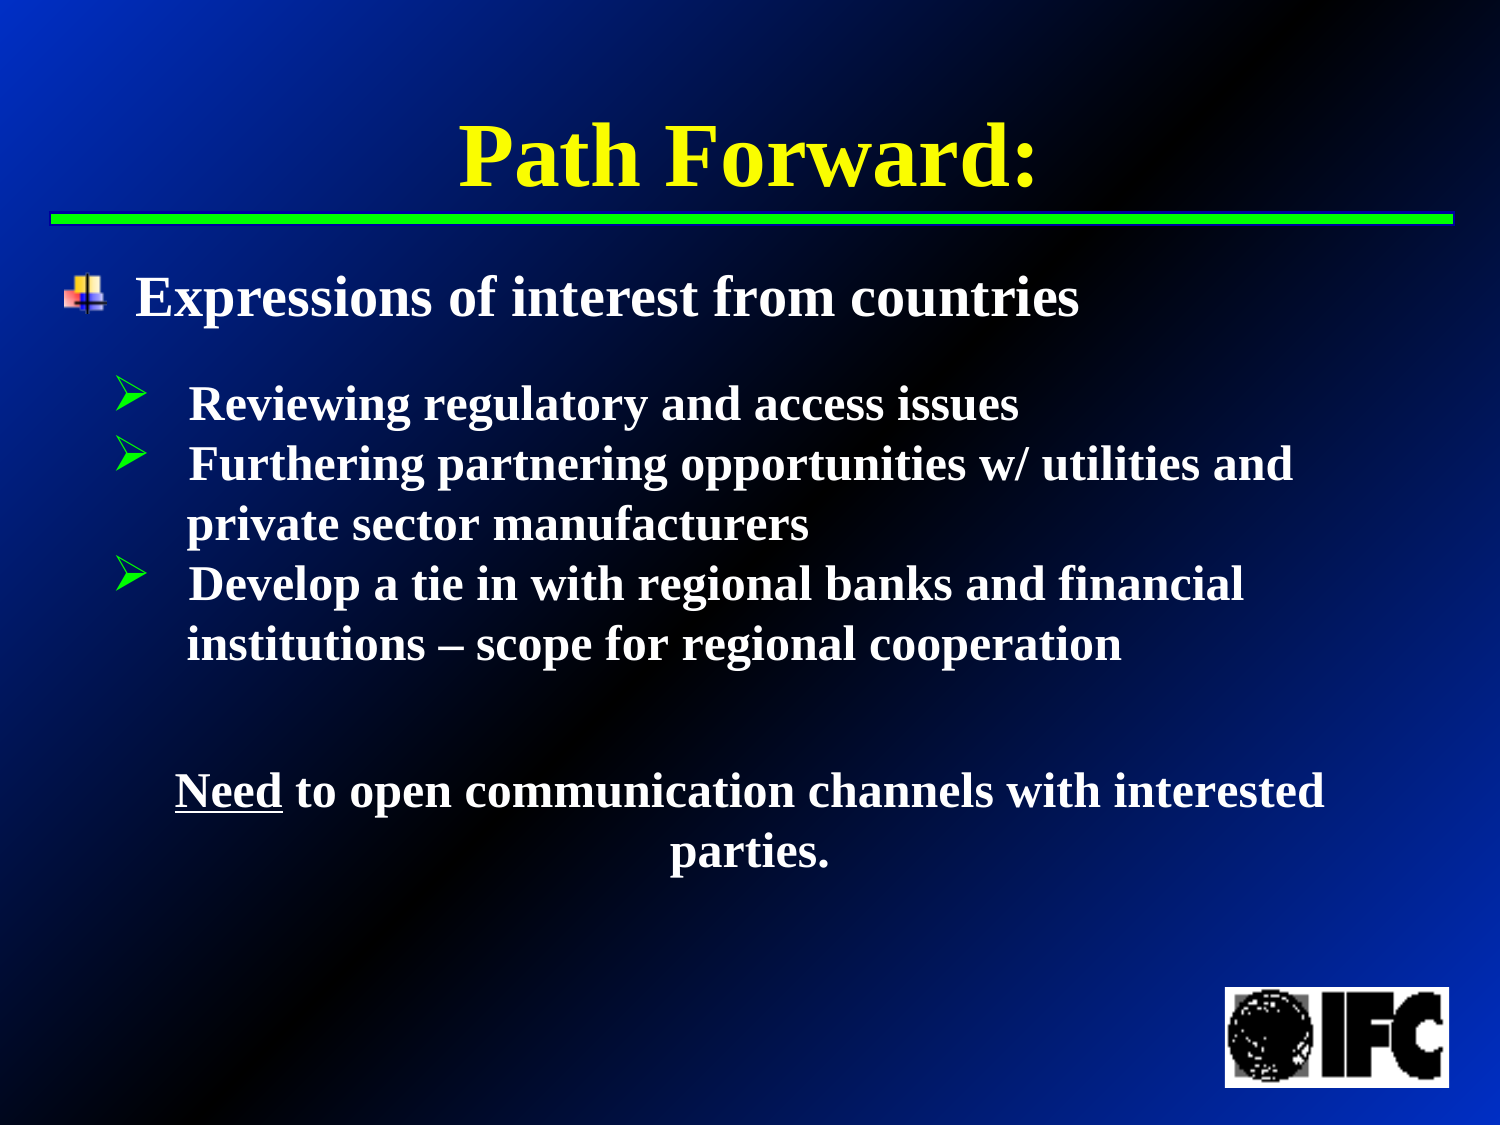

# Path Forward:
 Expressions of interest from countries
 Reviewing regulatory and access issues
 Furthering partnering opportunities w/ utilities and
 private sector manufacturers
 Develop a tie in with regional banks and financial
 institutions – scope for regional cooperation
Need to open communication channels with interested parties.